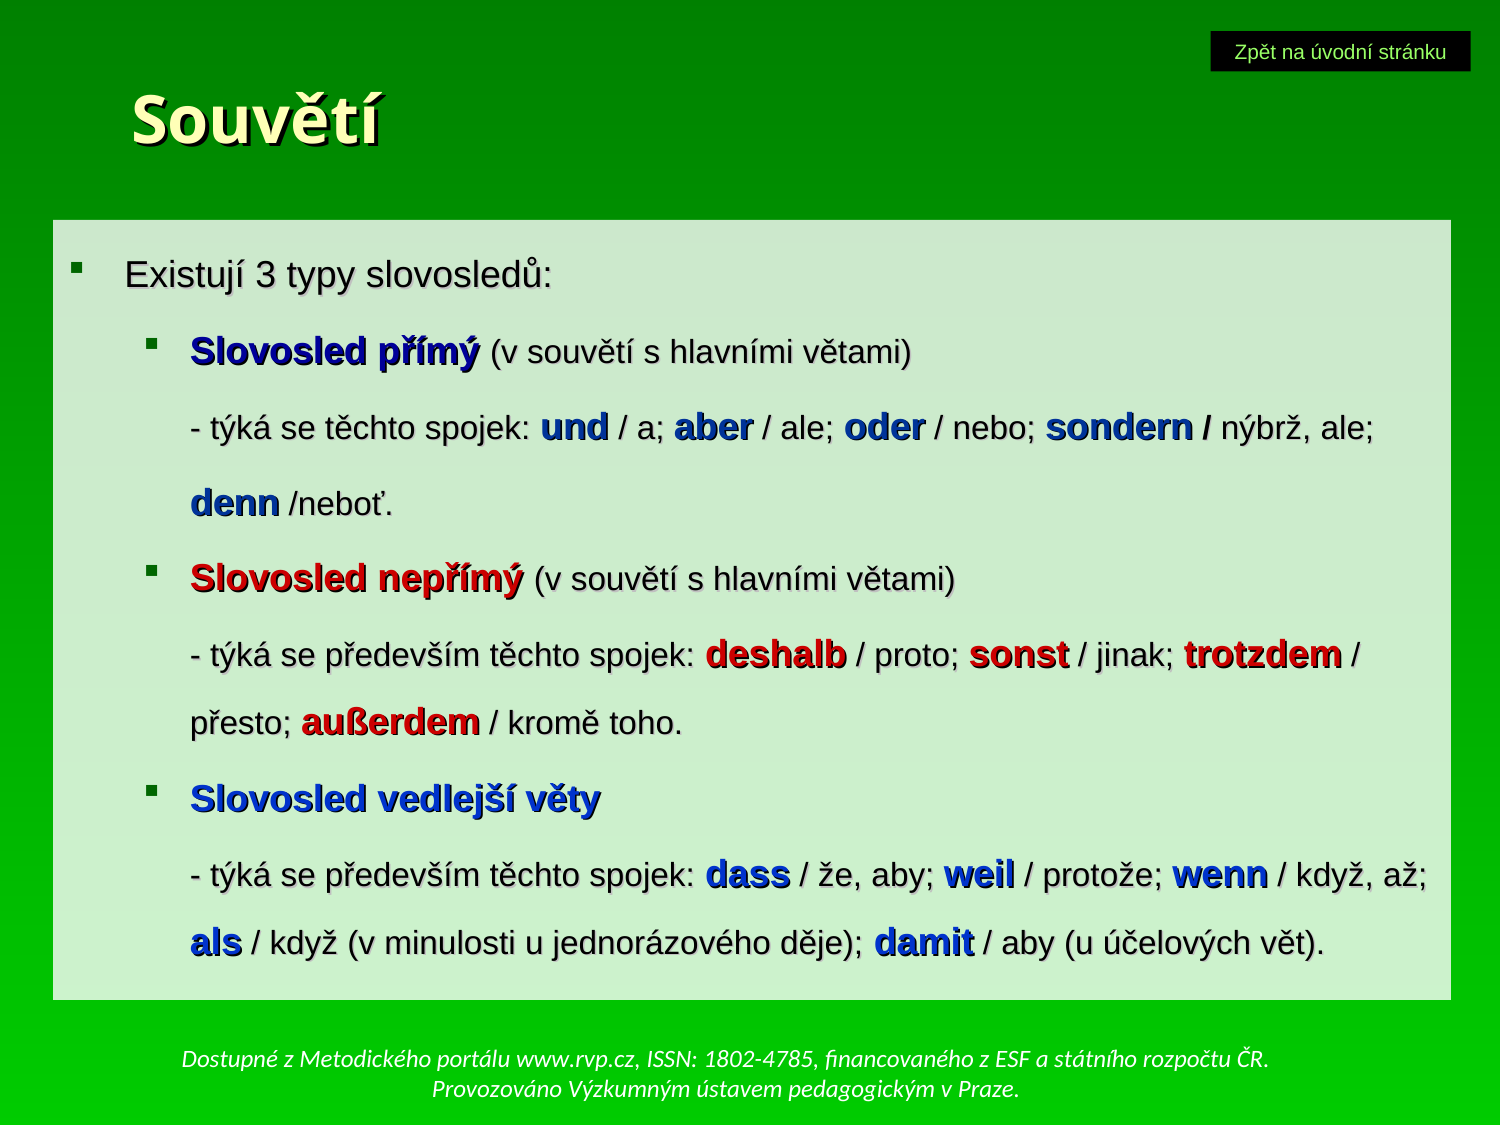

Zpět na úvodní stránku
# Souvětí
Existují 3 typy slovosledů:
Slovosled přímý (v souvětí s hlavními větami)
 	- týká se těchto spojek: und / a; aber / ale; oder / nebo; sondern / nýbrž, ale;
	denn /neboť.
Slovosled nepřímý (v souvětí s hlavními větami)
	- týká se především těchto spojek: deshalb / proto; sonst / jinak; trotzdem / přesto; außerdem / kromě toho.
Slovosled vedlejší věty
	- týká se především těchto spojek: dass / že, aby; weil / protože; wenn / když, až; als / když (v minulosti u jednorázového děje); damit / aby (u účelových vět).
Dostupné z Metodického portálu www.rvp.cz, ISSN: 1802-4785, financovaného z ESF a státního rozpočtu ČR. Provozováno Výzkumným ústavem pedagogickým v Praze.